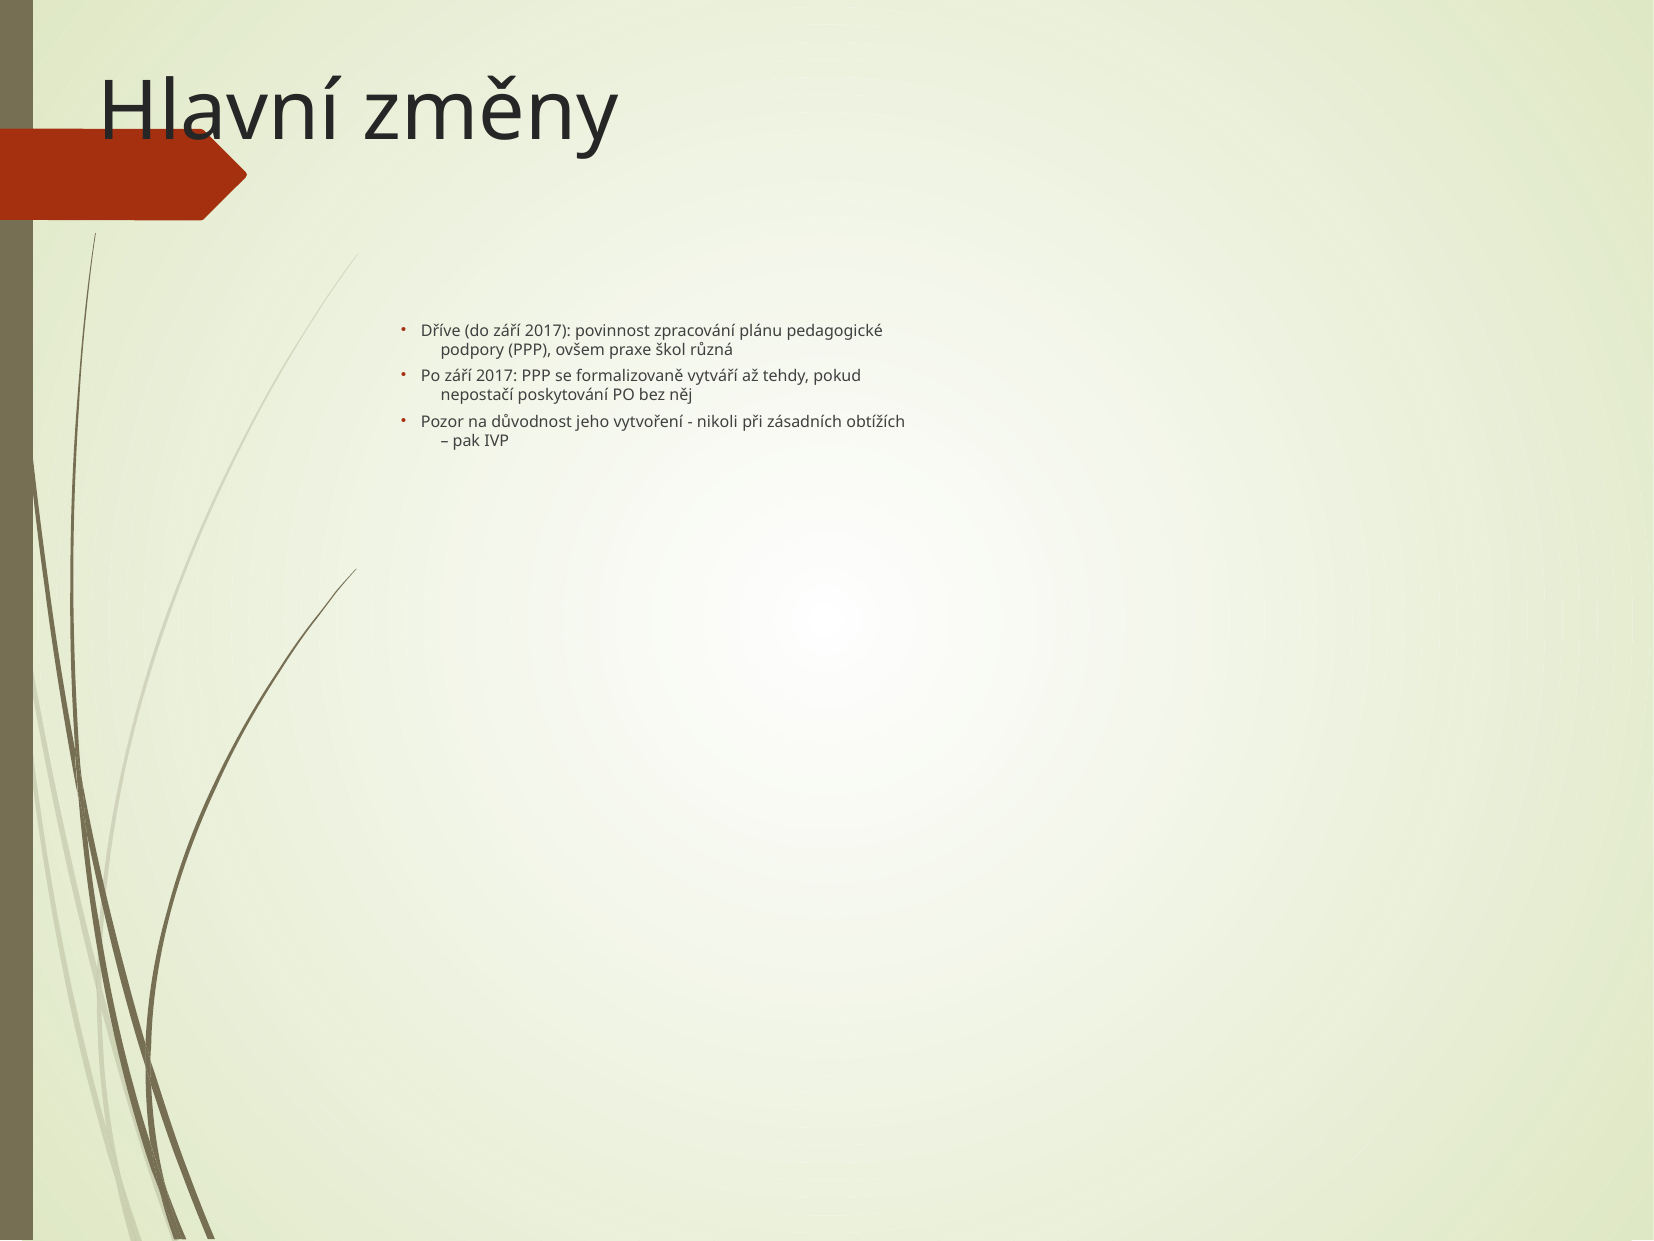

# Hlavní změny
Dříve (do září 2017): povinnost zpracování plánu pedagogické podpory (PPP), ovšem praxe škol různá
Po září 2017: PPP se formalizovaně vytváří až tehdy, pokud nepostačí poskytování PO bez něj
Pozor na důvodnost jeho vytvoření - nikoli při zásadních obtížích – pak IVP